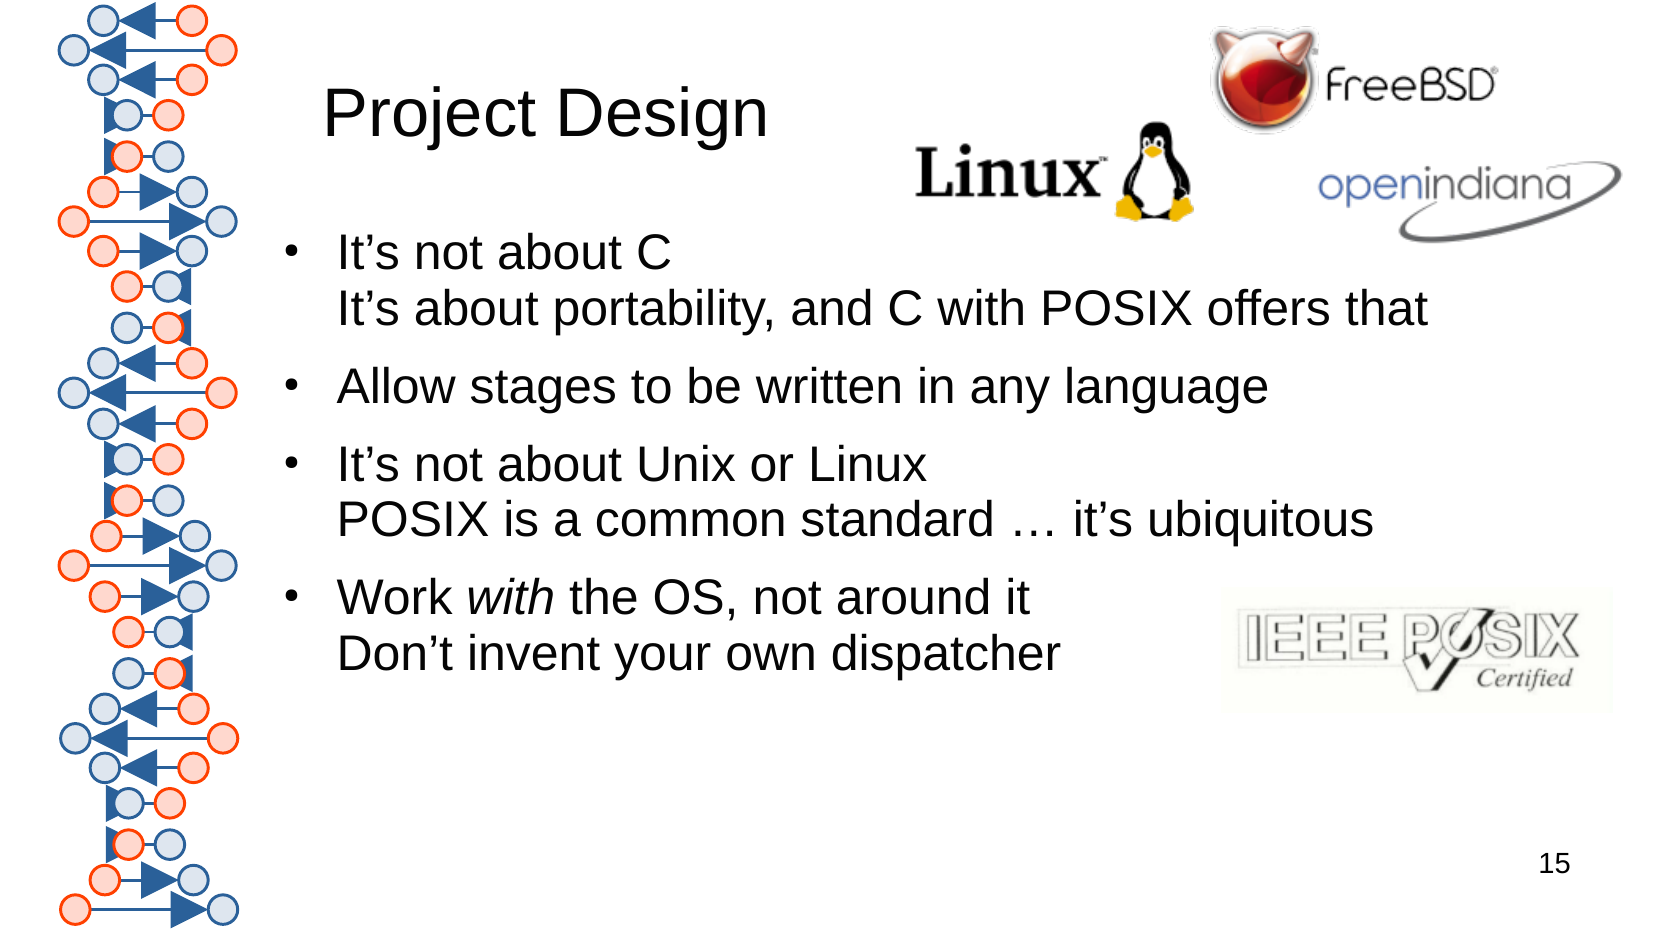

# Project Design
It’s not about C
It’s about portability, and C with POSIX offers that
Allow stages to be written in any language
It’s not about Unix or Linux
POSIX is a common standard … it’s ubiquitous
Work with the OS, not around it
Don’t invent your own dispatcher
15